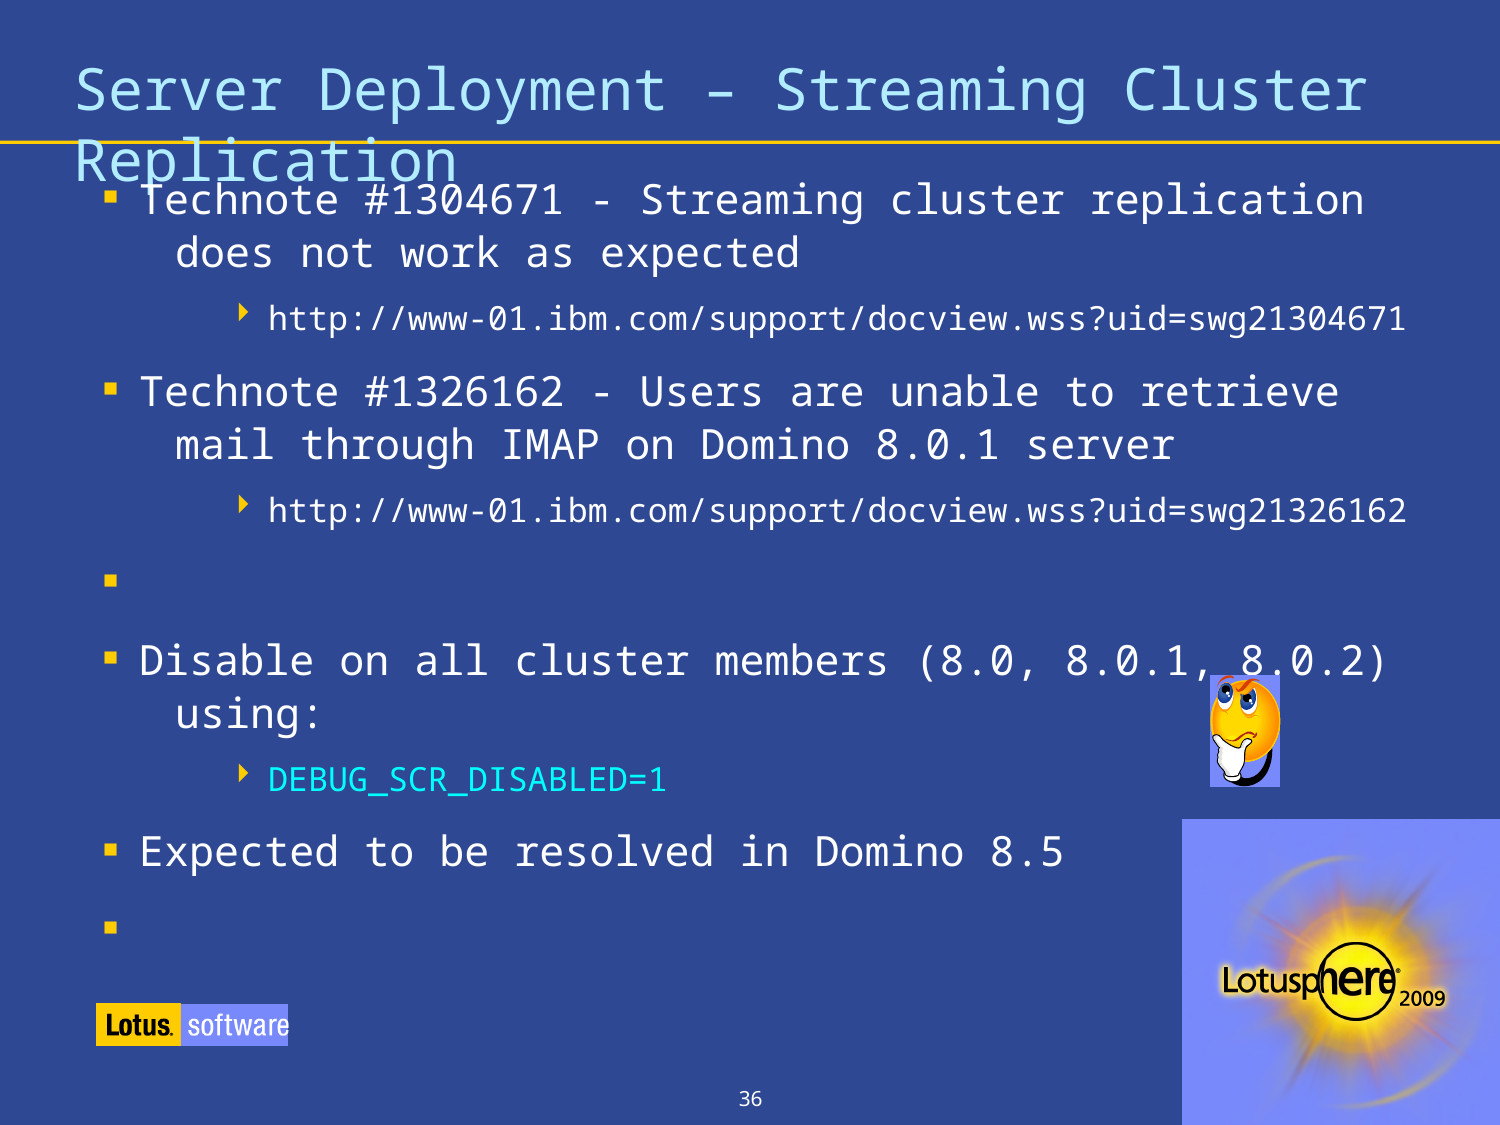

# Server Deployment – Streaming Cluster Replication
Technote #1304671 - Streaming cluster replication does not work as expected
http://www-01.ibm.com/support/docview.wss?uid=swg21304671
Technote #1326162 - Users are unable to retrieve mail through IMAP on Domino 8.0.1 server
http://www-01.ibm.com/support/docview.wss?uid=swg21326162
Disable on all cluster members (8.0, 8.0.1, 8.0.2) using:
DEBUG_SCR_DISABLED=1
Expected to be resolved in Domino 8.5
36